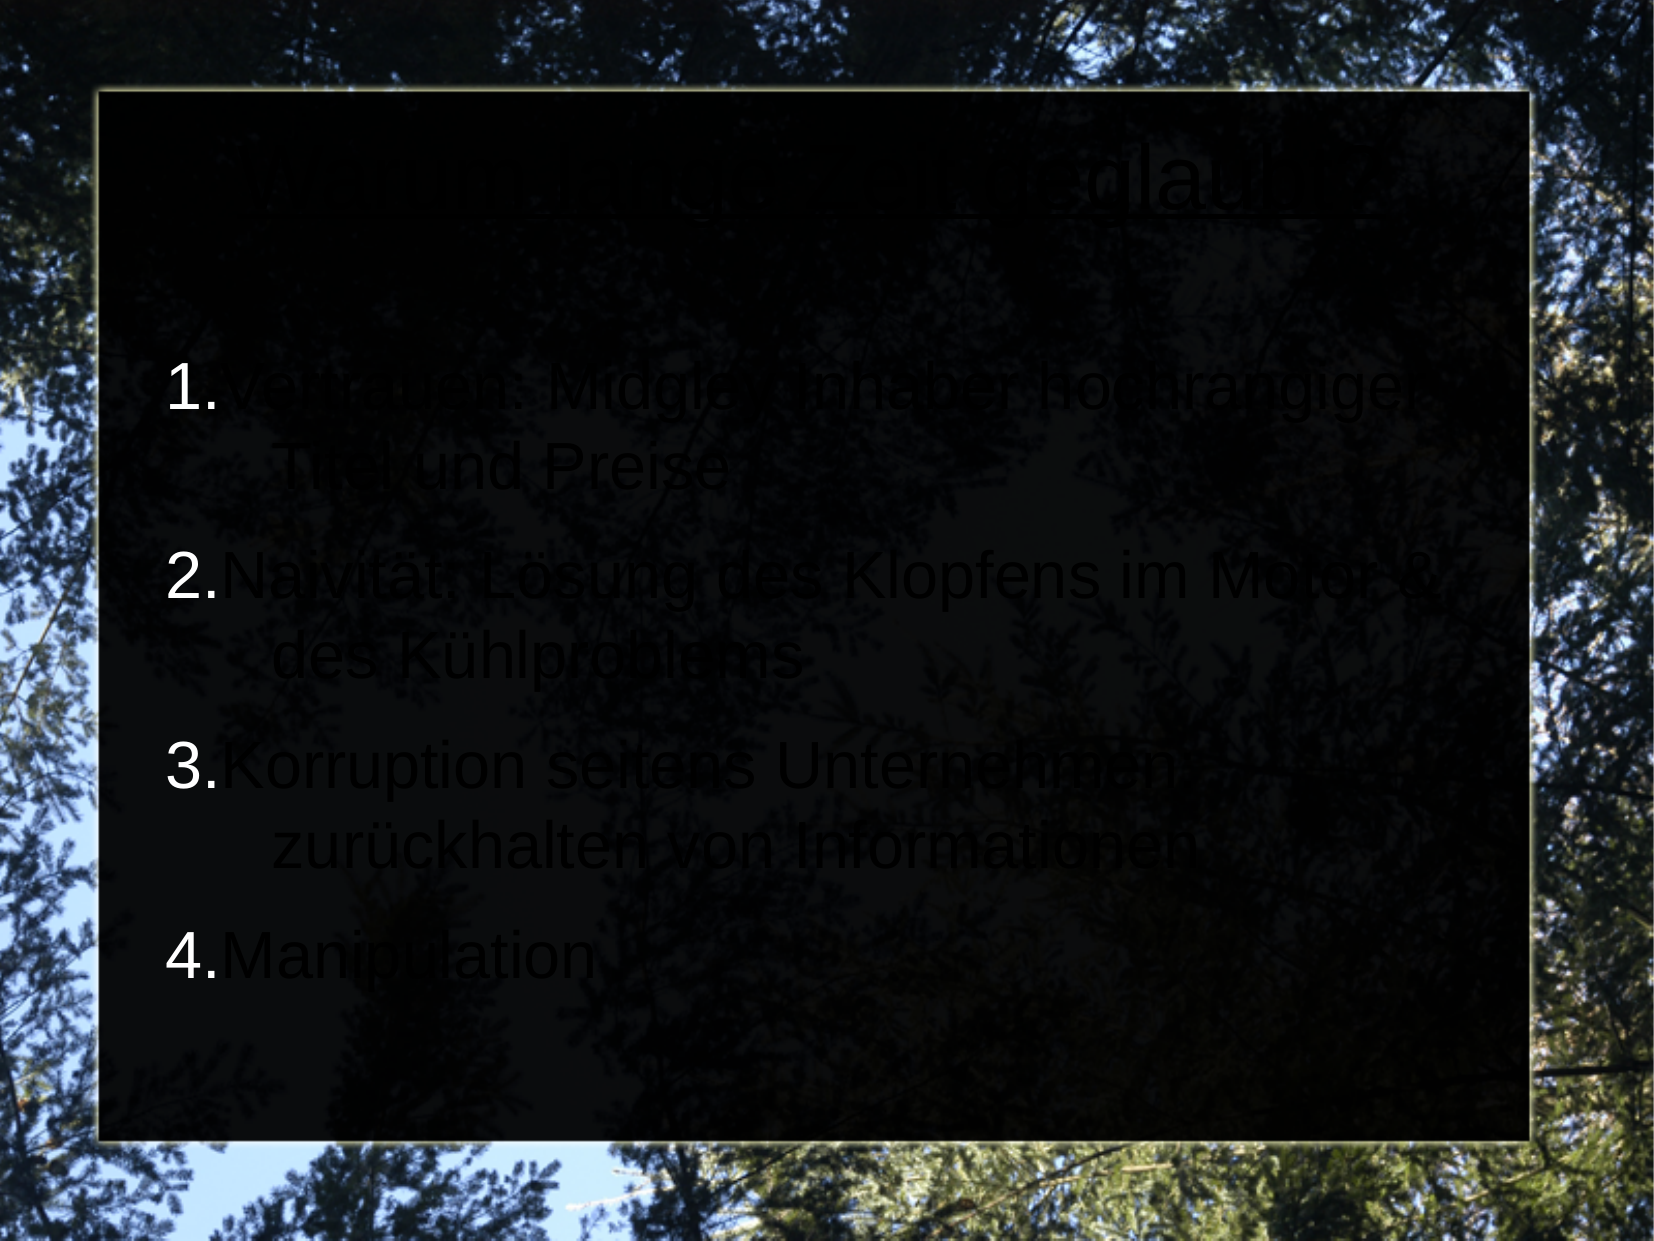

# Warum lange Zeit geglaubt?
Vertrauen: Midgley Inhaber hochrangiger Titel und Preise
Naivität: Lösung des Klopfens im Motor & des Kühlproblems
Korruption seitens Unternehmen: zurückhalten von Informationen
Manipulation